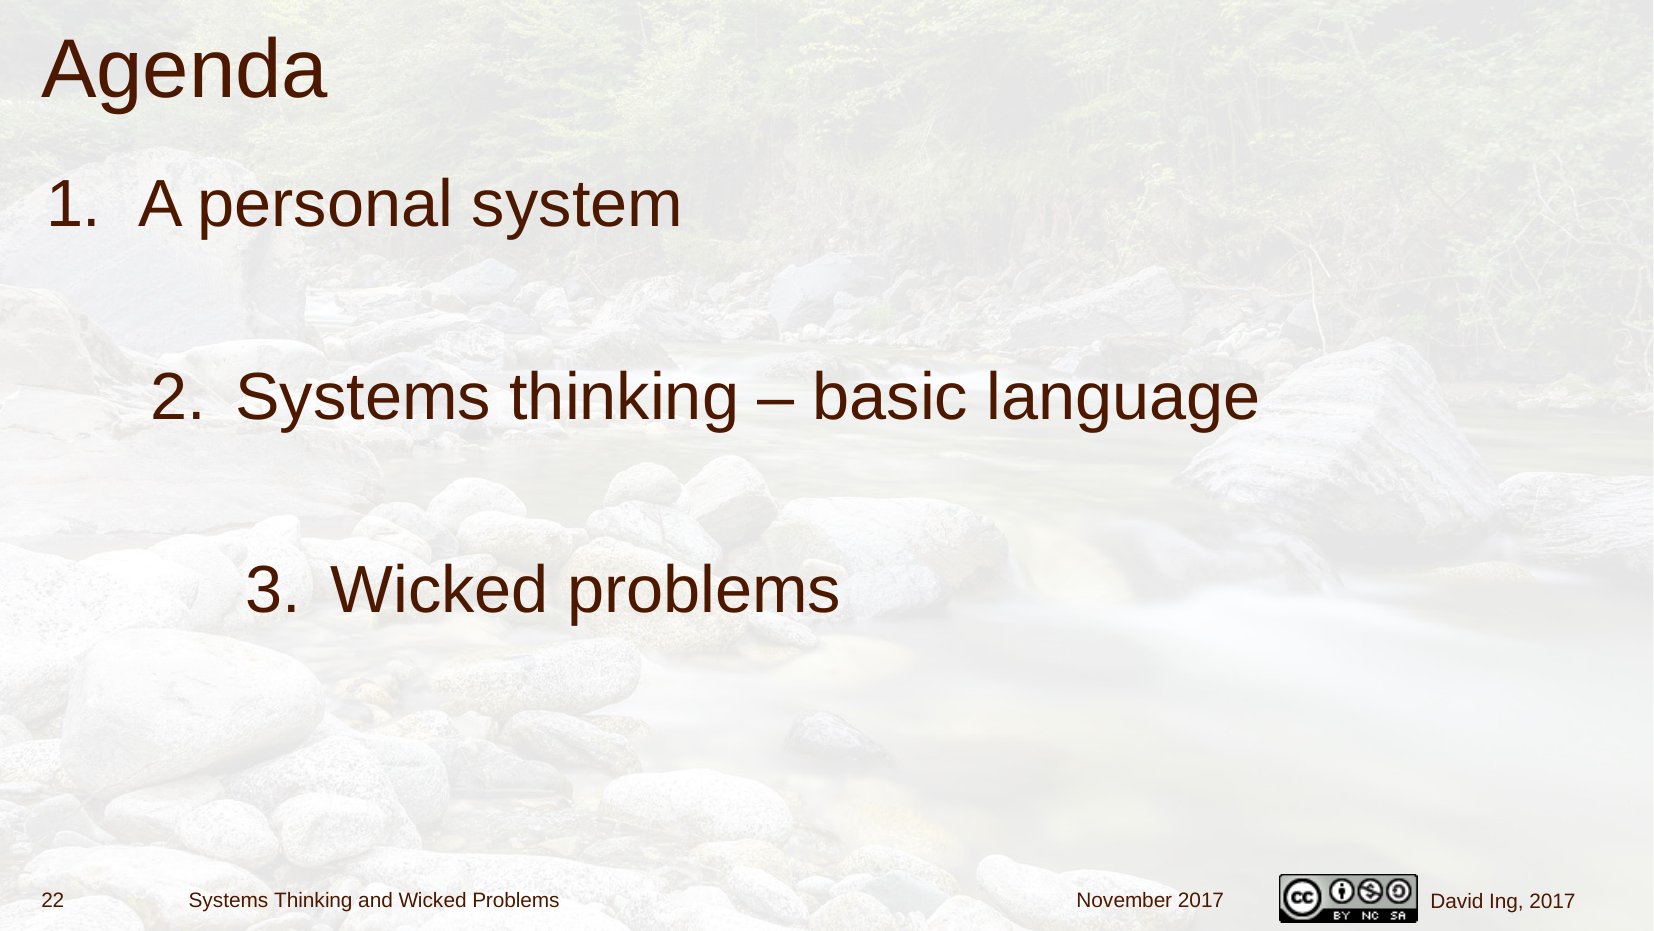

# Agenda
| 1. | A personal system | | | | |
| --- | --- | --- | --- | --- | --- |
| | 2. | Systems thinking – basic language | | | |
| | | 3. | Wicked problems | | |
| | | | | | |
Systems Thinking and Wicked Problems
November 2017
22